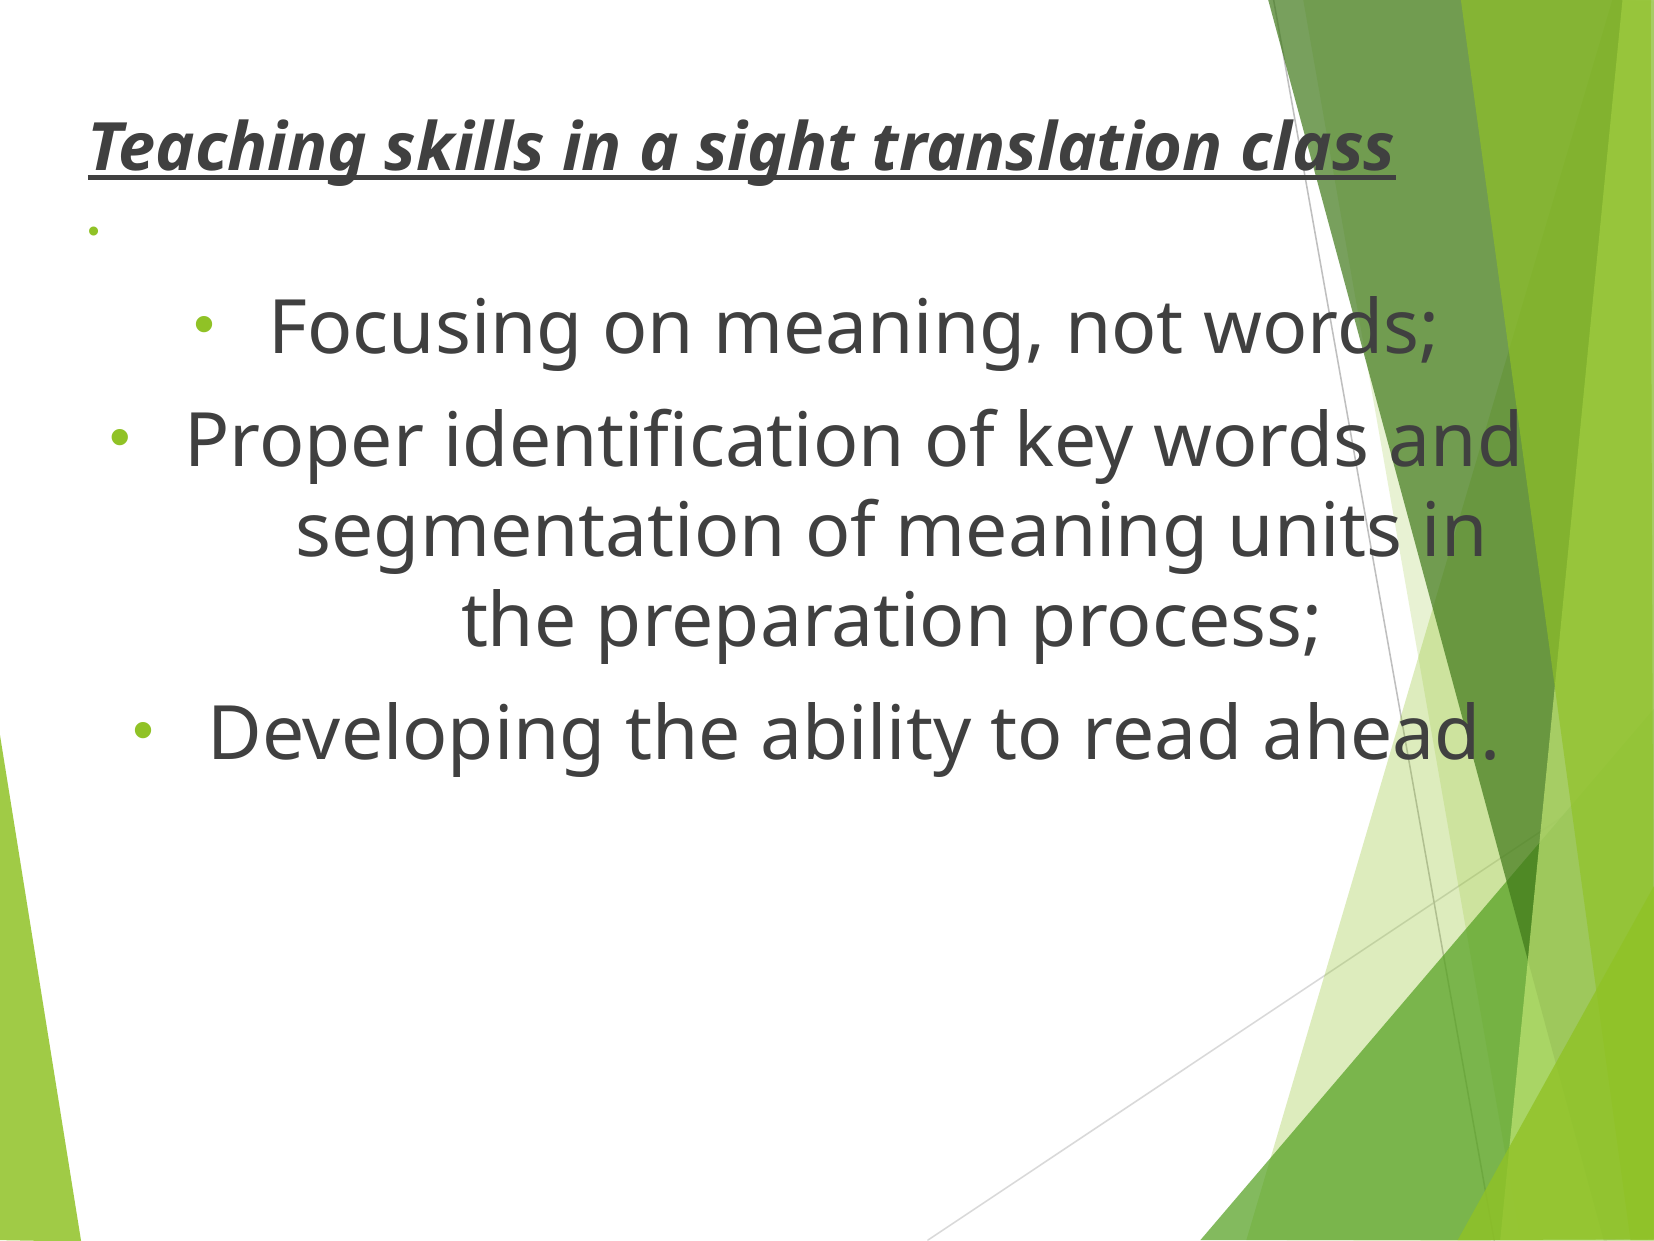

# Teaching skills in a sight translation class
Focusing on meaning, not words;
Proper identification of key words and segmentation of meaning units in the preparation process;
Developing the ability to read ahead.